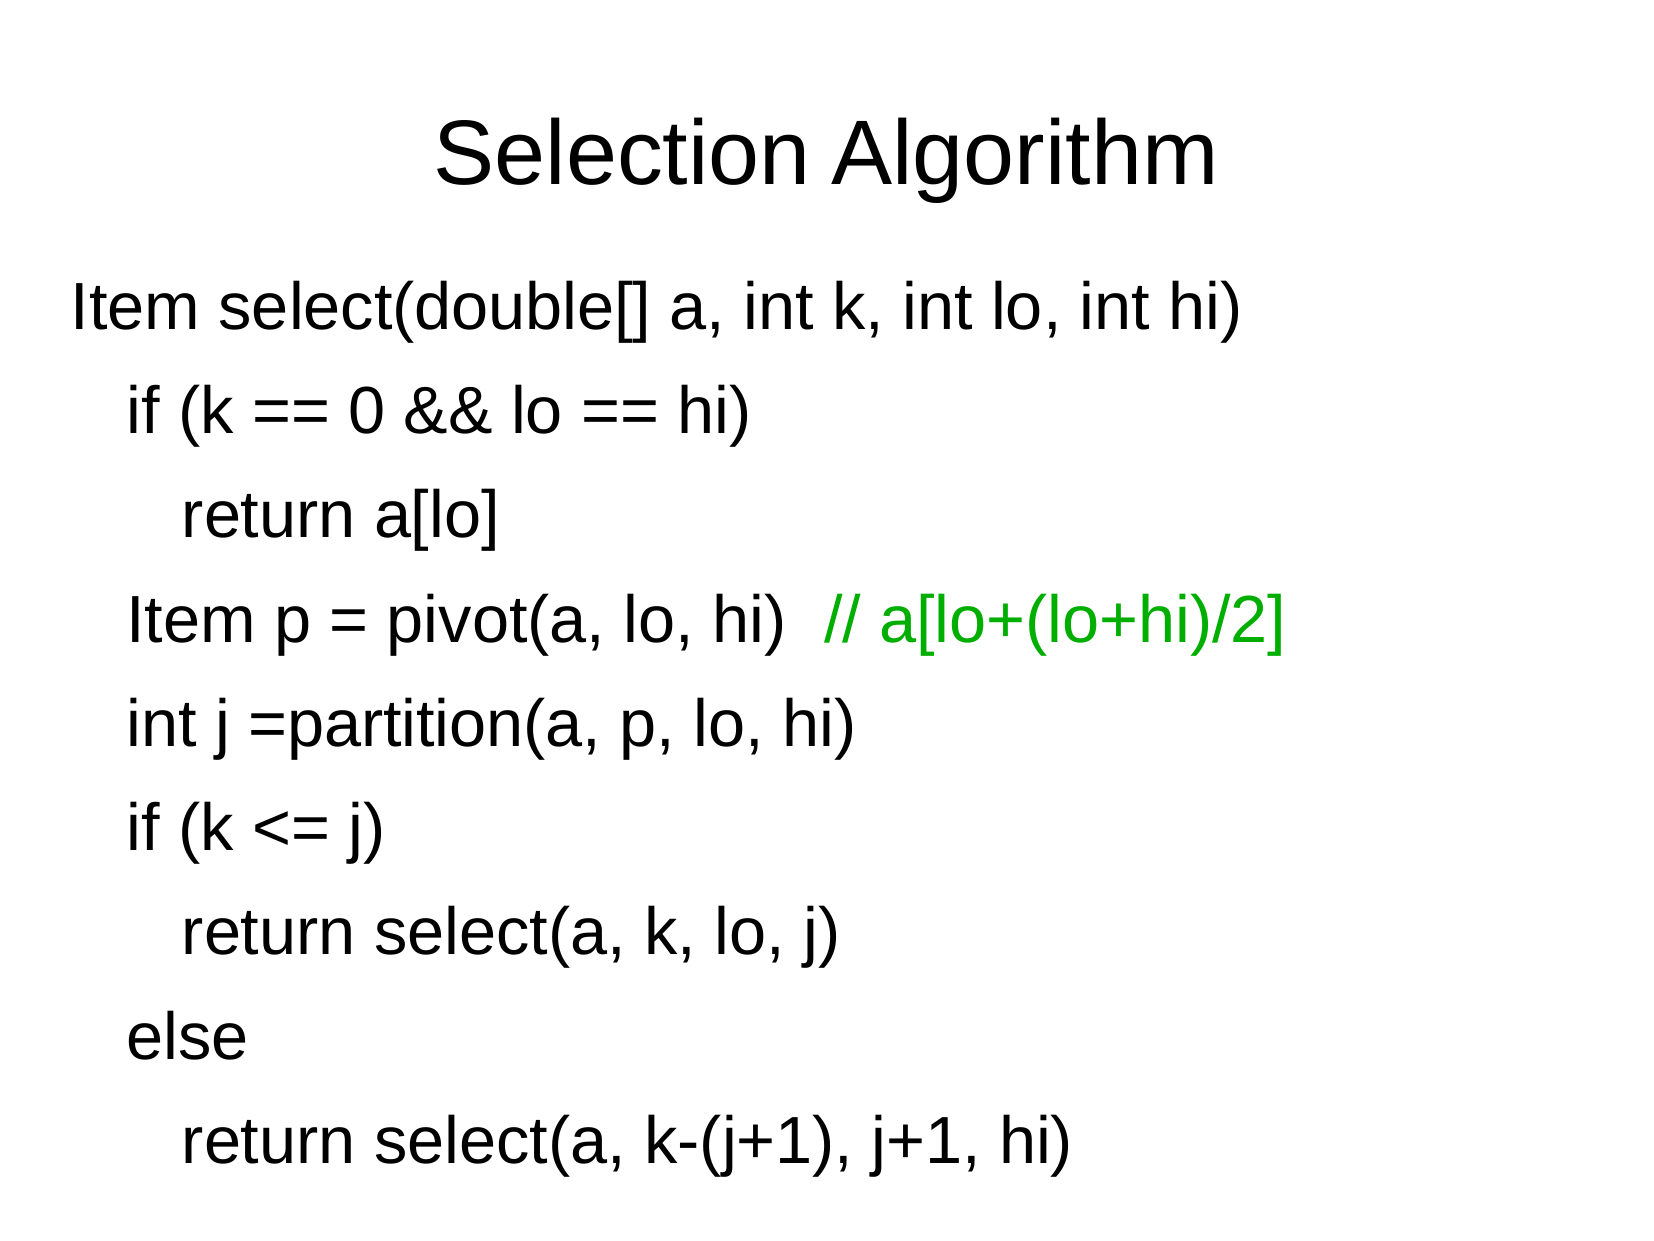

# Selection Algorithm
Item select(double[] a, int k, int lo, int hi)
 if (k == 0 && lo == hi)
 return a[lo]
 Item p = pivot(a, lo, hi) // a[lo+(lo+hi)/2]
 int j =partition(a, p, lo, hi)
 if (k <= j)
 return select(a, k, lo, j)
 else
 return select(a, k-(j+1), j+1, hi)